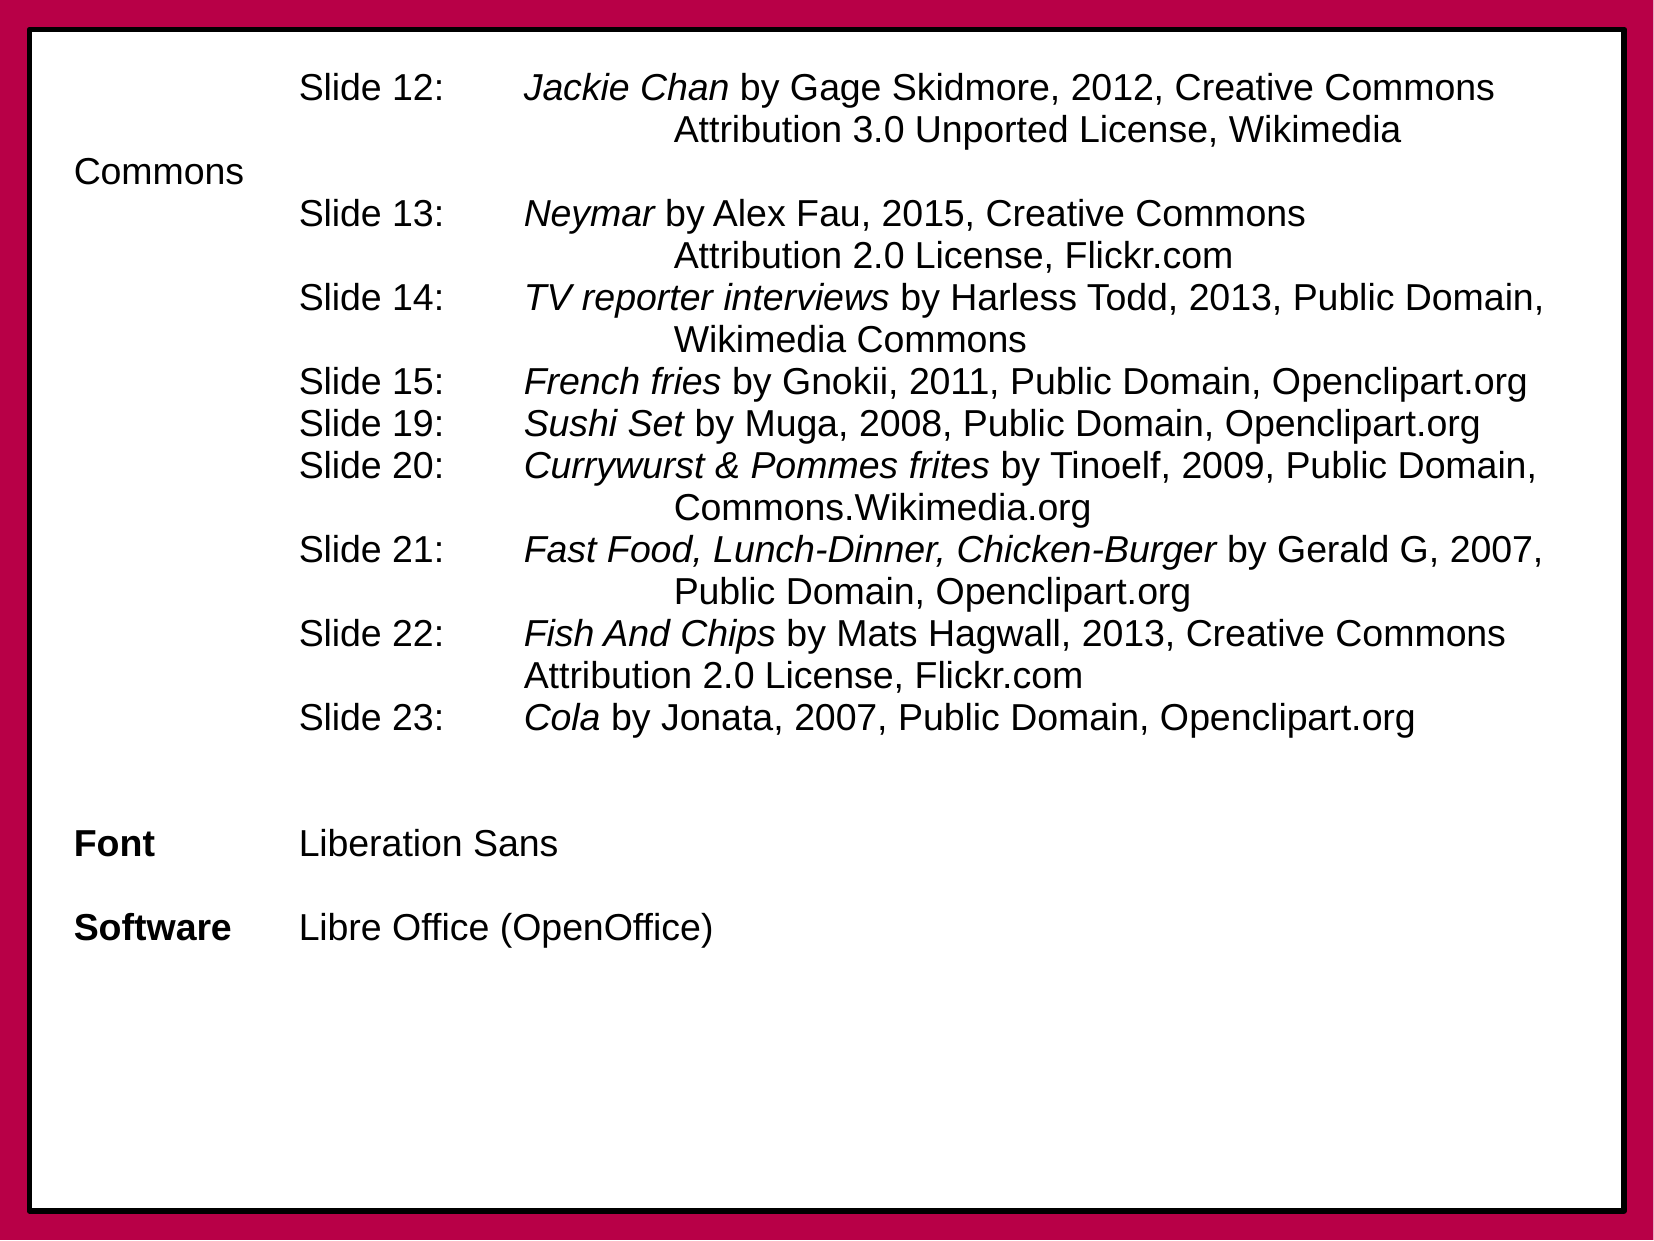

Slide 12:		Jackie Chan by Gage Skidmore, 2012, Creative Commons 									Attribution 3.0 Unported License, Wikimedia Commons
			Slide 13:		Neymar by Alex Fau, 2015, Creative Commons 												Attribution 2.0 License, Flickr.com
			Slide 14:		TV reporter interviews by Harless Todd, 2013, Public Domain, 									Wikimedia Commons
			Slide 15:		French fries by Gnokii, 2011, Public Domain, Openclipart.org
			Slide 19:		Sushi Set by Muga, 2008, Public Domain, Openclipart.org
			Slide 20:		Currywurst & Pommes frites by Tinoelf, 2009, Public Domain, 									Commons.Wikimedia.org
			Slide 21:		Fast Food, Lunch-Dinner, Chicken-Burger by Gerald G, 2007, 									Public Domain, Openclipart.org
			Slide 22:		Fish And Chips by Mats Hagwall, 2013, Creative Commons
						Attribution 2.0 License, Flickr.com
			Slide 23:		Cola by Jonata, 2007, Public Domain, Openclipart.org
Font		Liberation Sans
Software	Libre Office (OpenOffice)